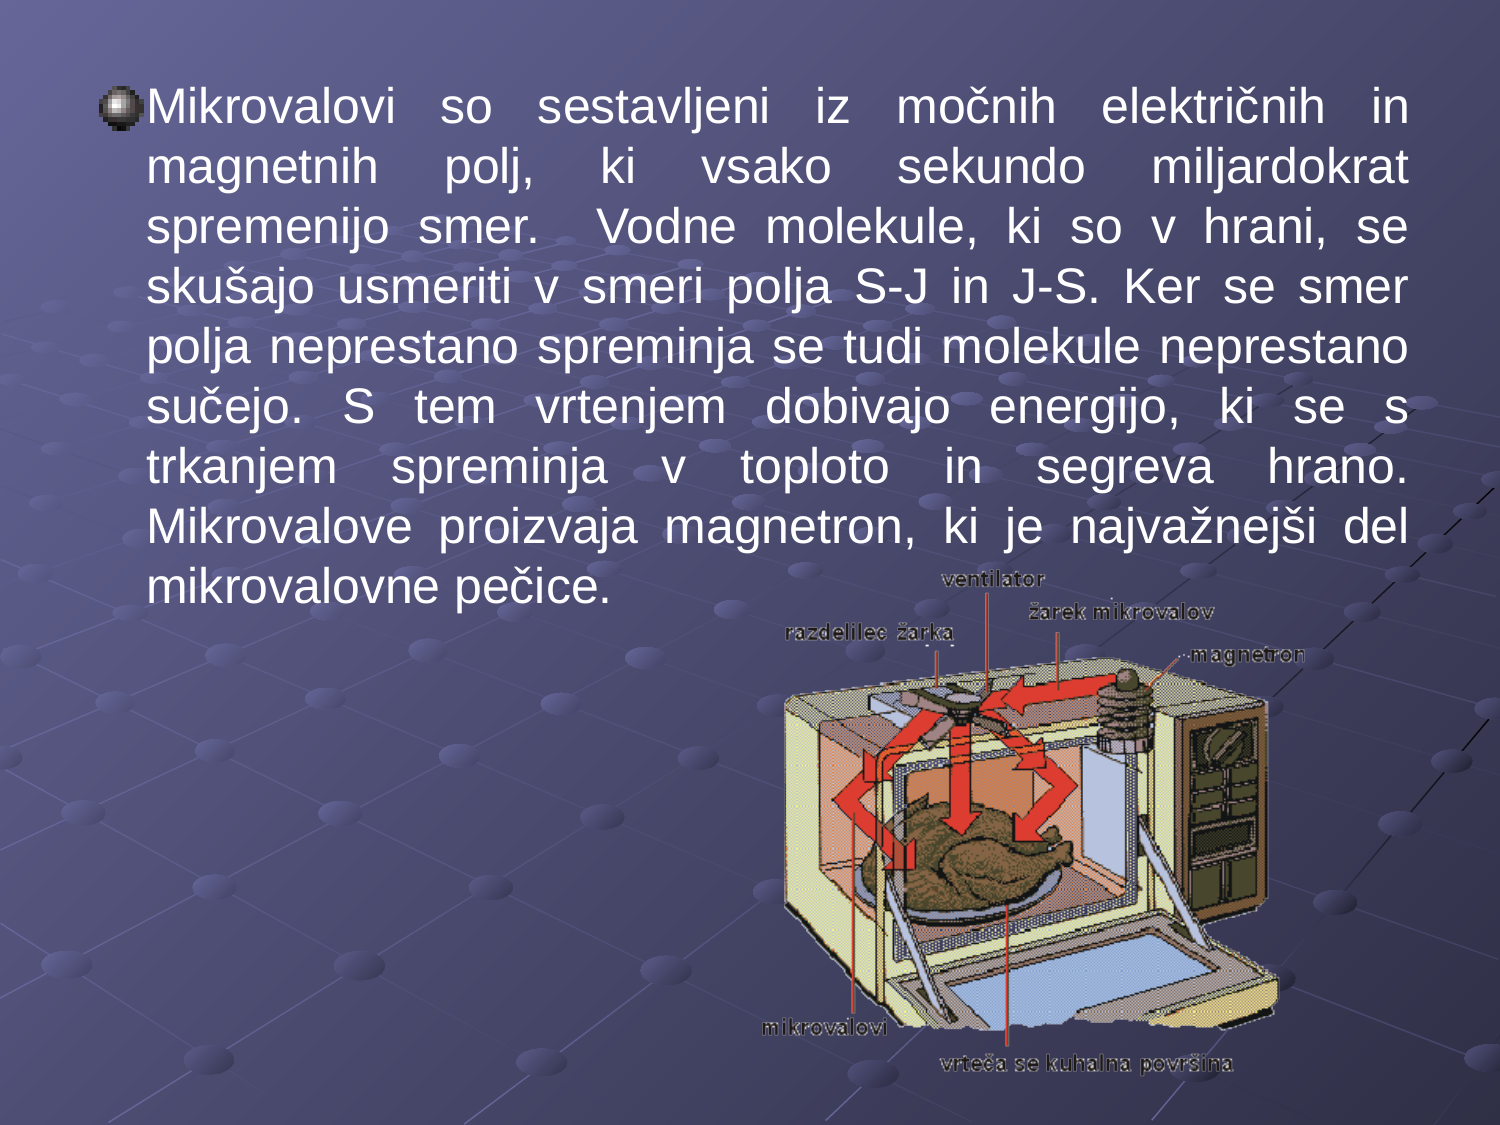

#
Mikrovalovi so sestavljeni iz močnih električnih in magnetnih polj, ki vsako sekundo miljardokrat spremenijo smer. Vodne molekule, ki so v hrani, se skušajo usmeriti v smeri polja S-J in J-S. Ker se smer polja neprestano spreminja se tudi molekule neprestano sučejo. S tem vrtenjem dobivajo energijo, ki se s trkanjem spreminja v toploto in segreva hrano. Mikrovalove proizvaja magnetron, ki je najvažnejši del mikrovalovne pečice.